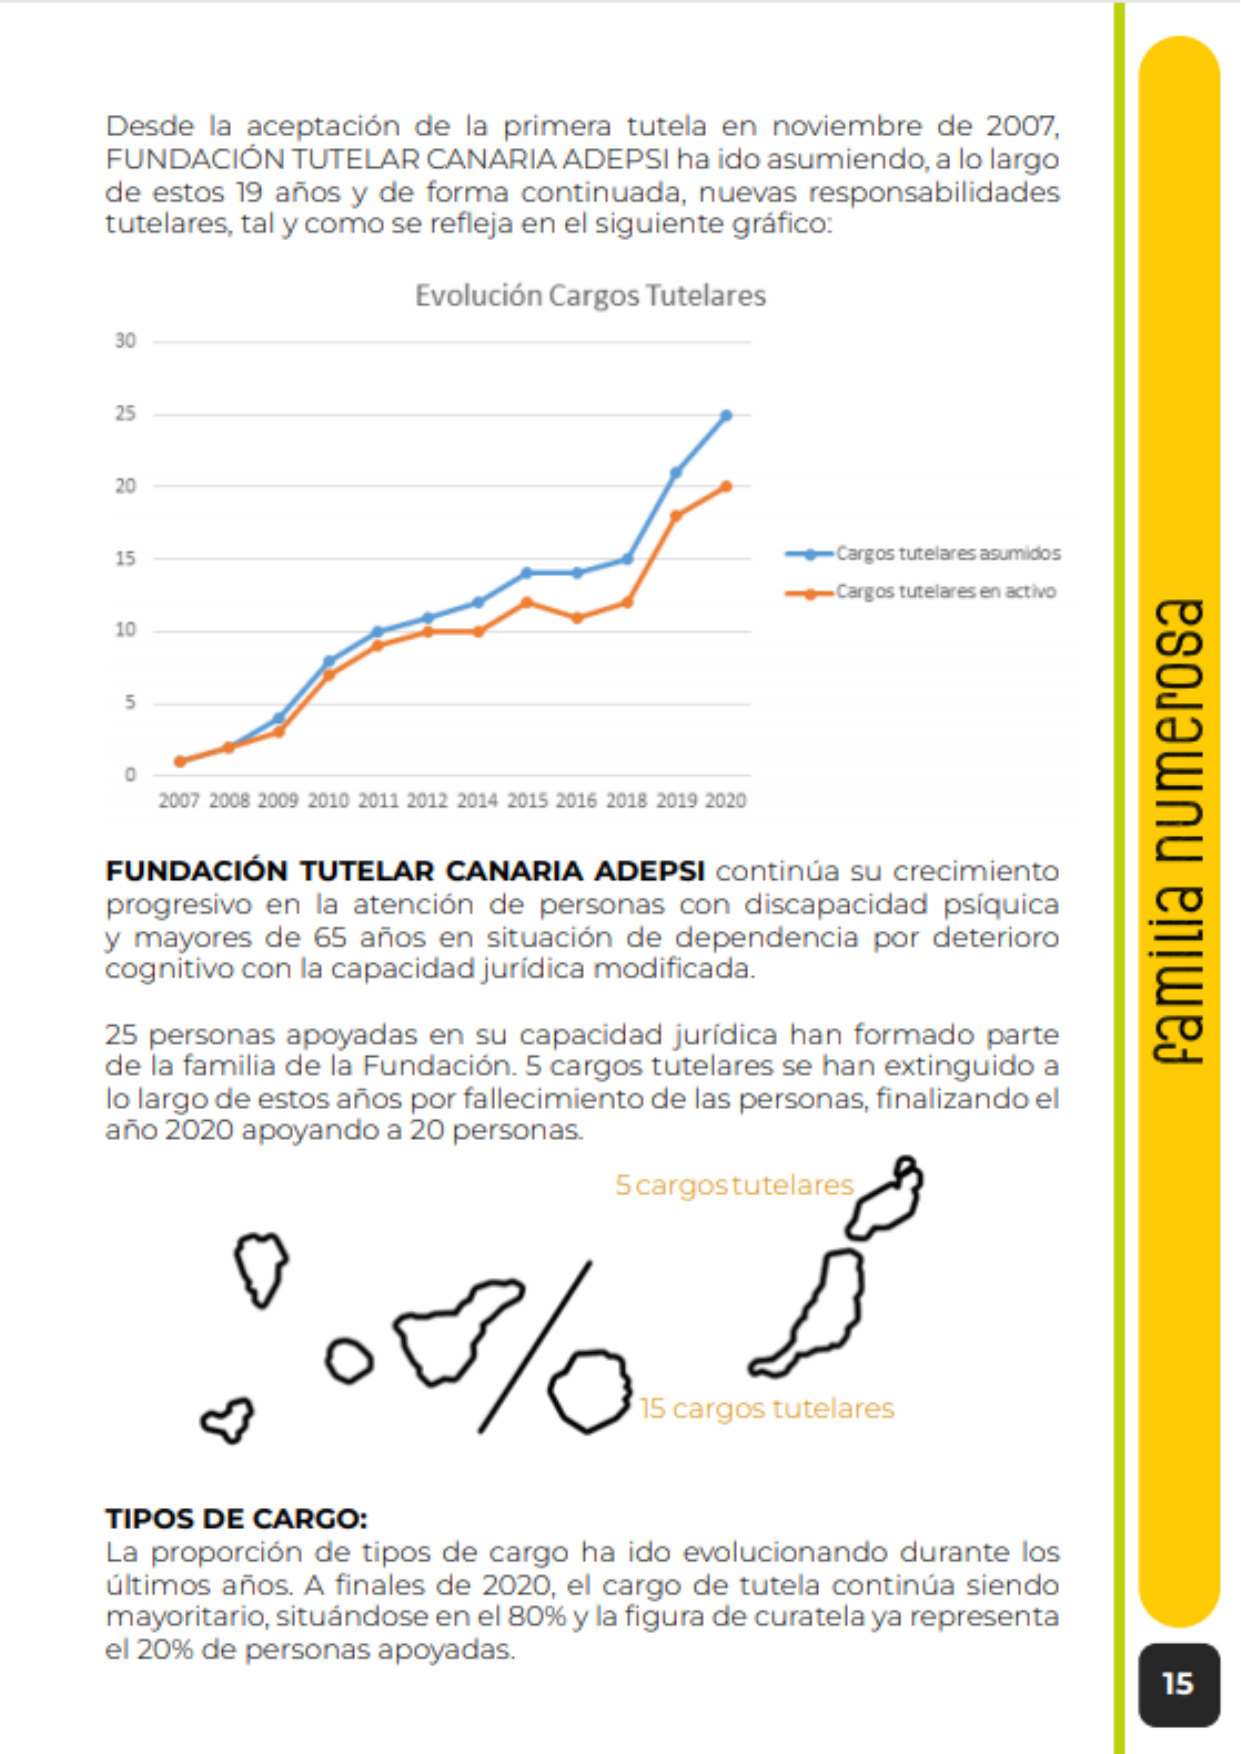

Desde la aceptación de la primera tutela en noviembre de 2007,
FUNDACIÓN TUTELAR CANARIA ADEPSI ha ido asumiendo, a lo largo
de estos 19 años y de forma continuada, nuevas responsabilidades
tutelares, tal y como se refleja en el siguiente gráfico:
FUNDACIÓN TUTELAR CANARIA ADEPSI continúa su crecimiento
progresivo en la atención de personas con discapacidad psíquica
y mayores de 65 años en situación de dependencia por deterioro
cognitivo con la capacidad jurídica modificada.
25 personas apoyadas en su capacidad jurídica han formado parte
de la familia de la Fundación. 5 cargos tutelares se han extinguido a
lo largo de estos años por fallecimiento de las personas, finalizando el
año 2020 apoyando a 20 personas.
5 cargos tutelares
15 cargos tutelares
TIPOS DE CARGO:
La proporción de tipos de cargo ha ido evolucionando durante los
últimos años. A finales de 2020, el cargo de tutela continúa siendo
mayoritario, situándose en el 80% y la figura de curatela ya representa
el 20% de personas apoyadas.
15